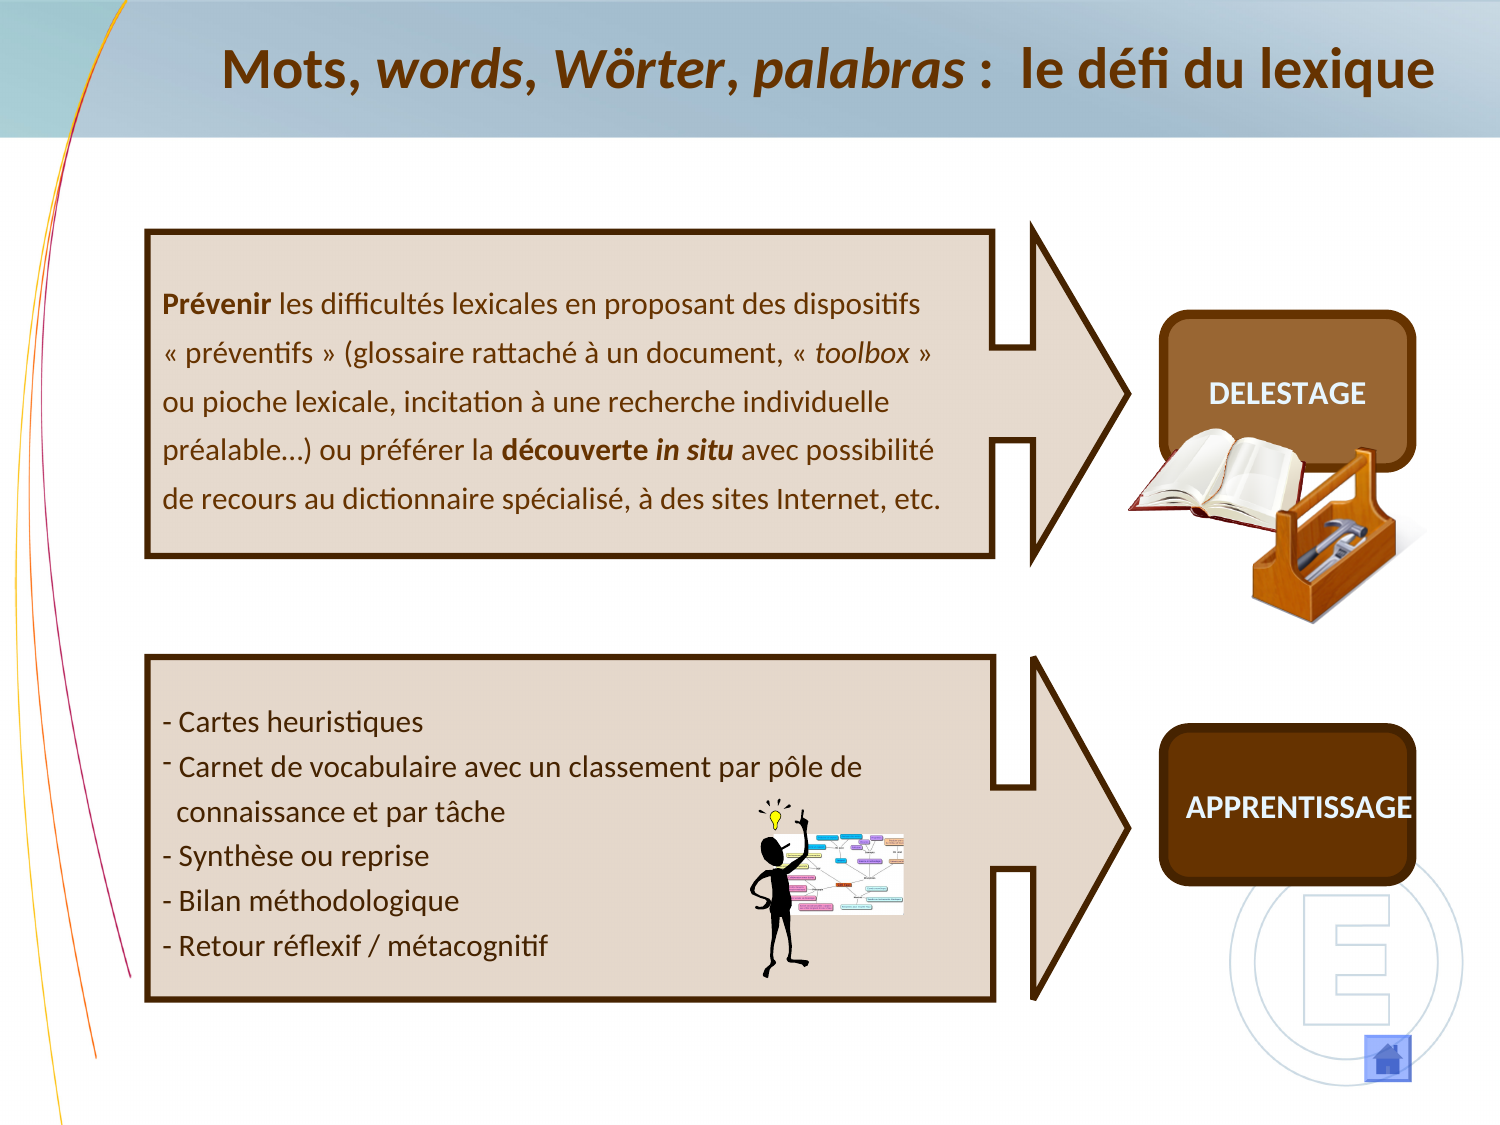

# Mots, words, Wörter, palabras : le défi du lexique
Prévenir les difficultés lexicales en proposant des dispositifs
« préventifs » (glossaire rattaché à un document, « toolbox »
ou pioche lexicale, incitation à une recherche individuelle
préalable…) ou préférer la découverte in situ avec possibilité
de recours au dictionnaire spécialisé, à des sites Internet, etc.
DELESTAGE
- Cartes heuristiques
 Carnet de vocabulaire avec un classement par pôle de
 connaissance et par tâche
- Synthèse ou reprise
- Bilan méthodologique
- Retour réflexif / métacognitif
APPRENTISSAGE